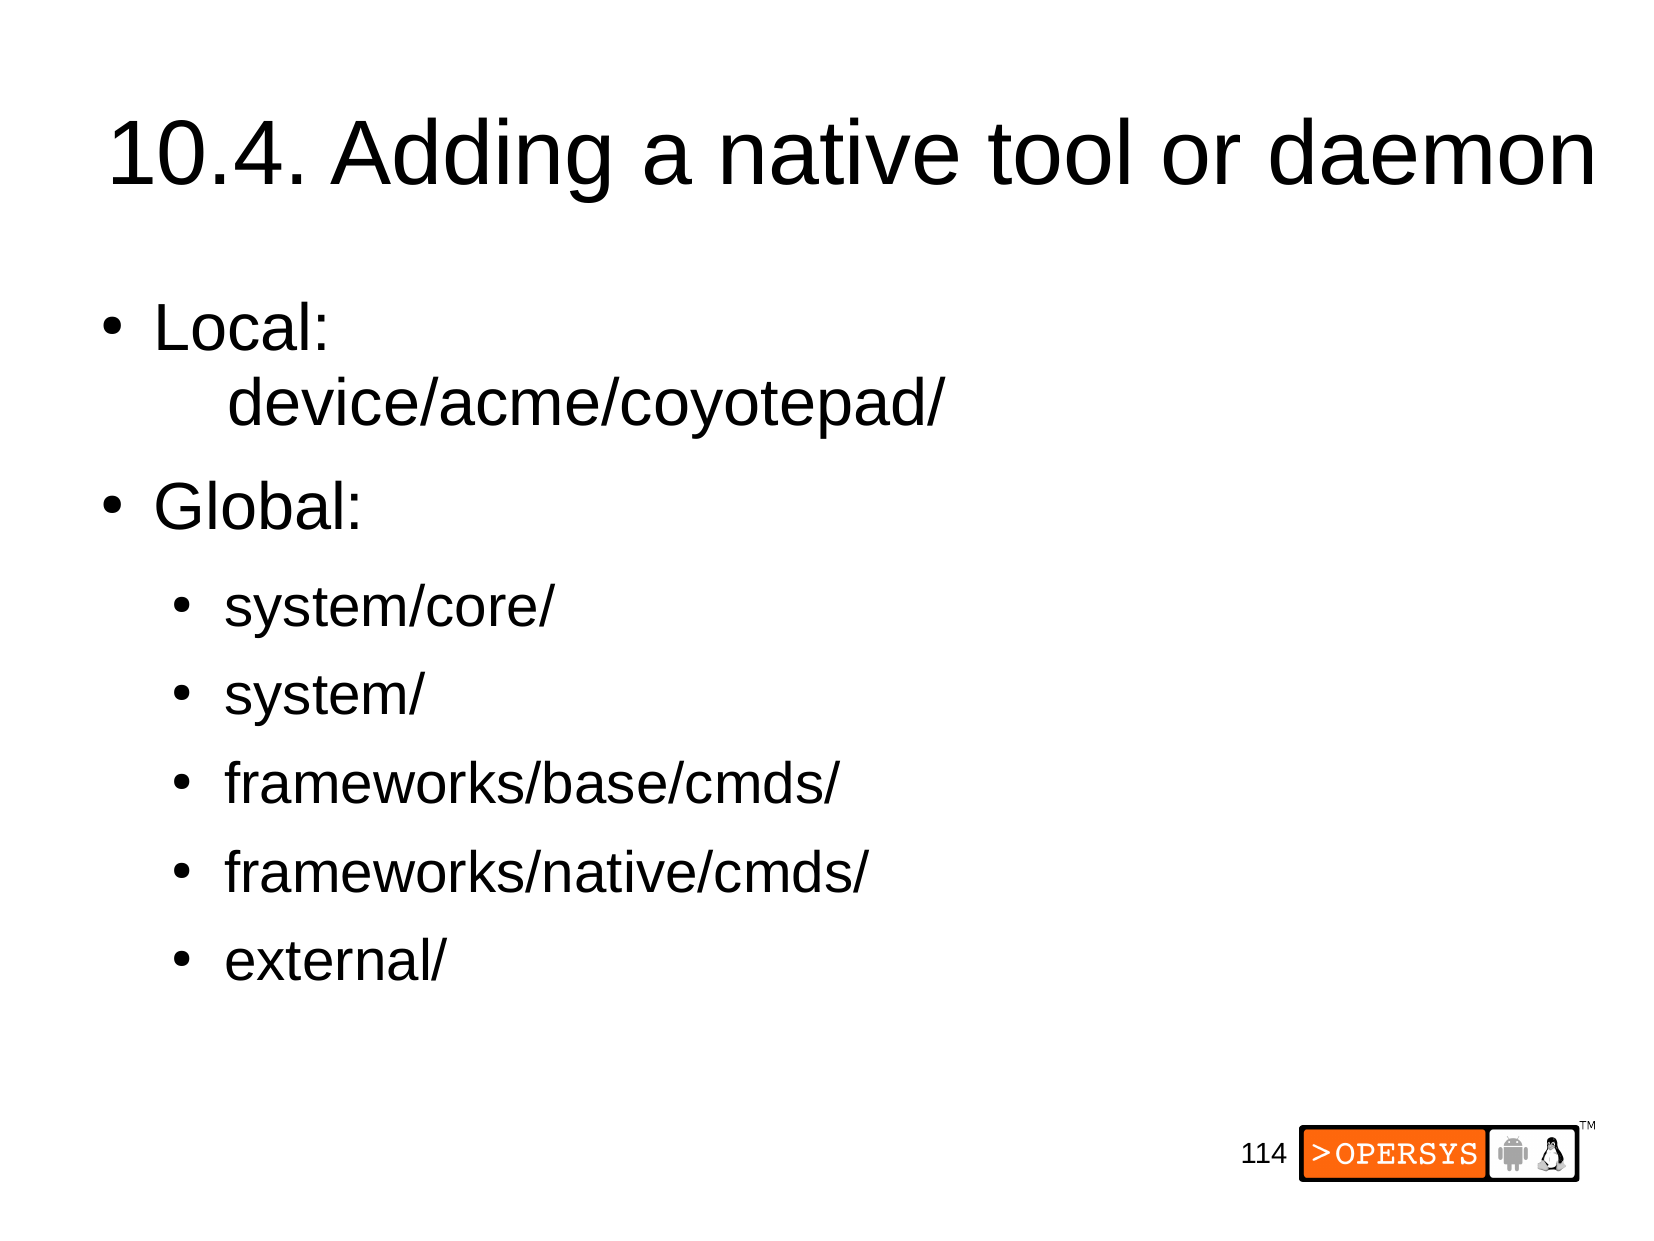

# 10.4. Adding a native tool or daemon
Local:
	device/acme/coyotepad/
Global:
system/core/
system/
frameworks/base/cmds/
frameworks/native/cmds/
external/